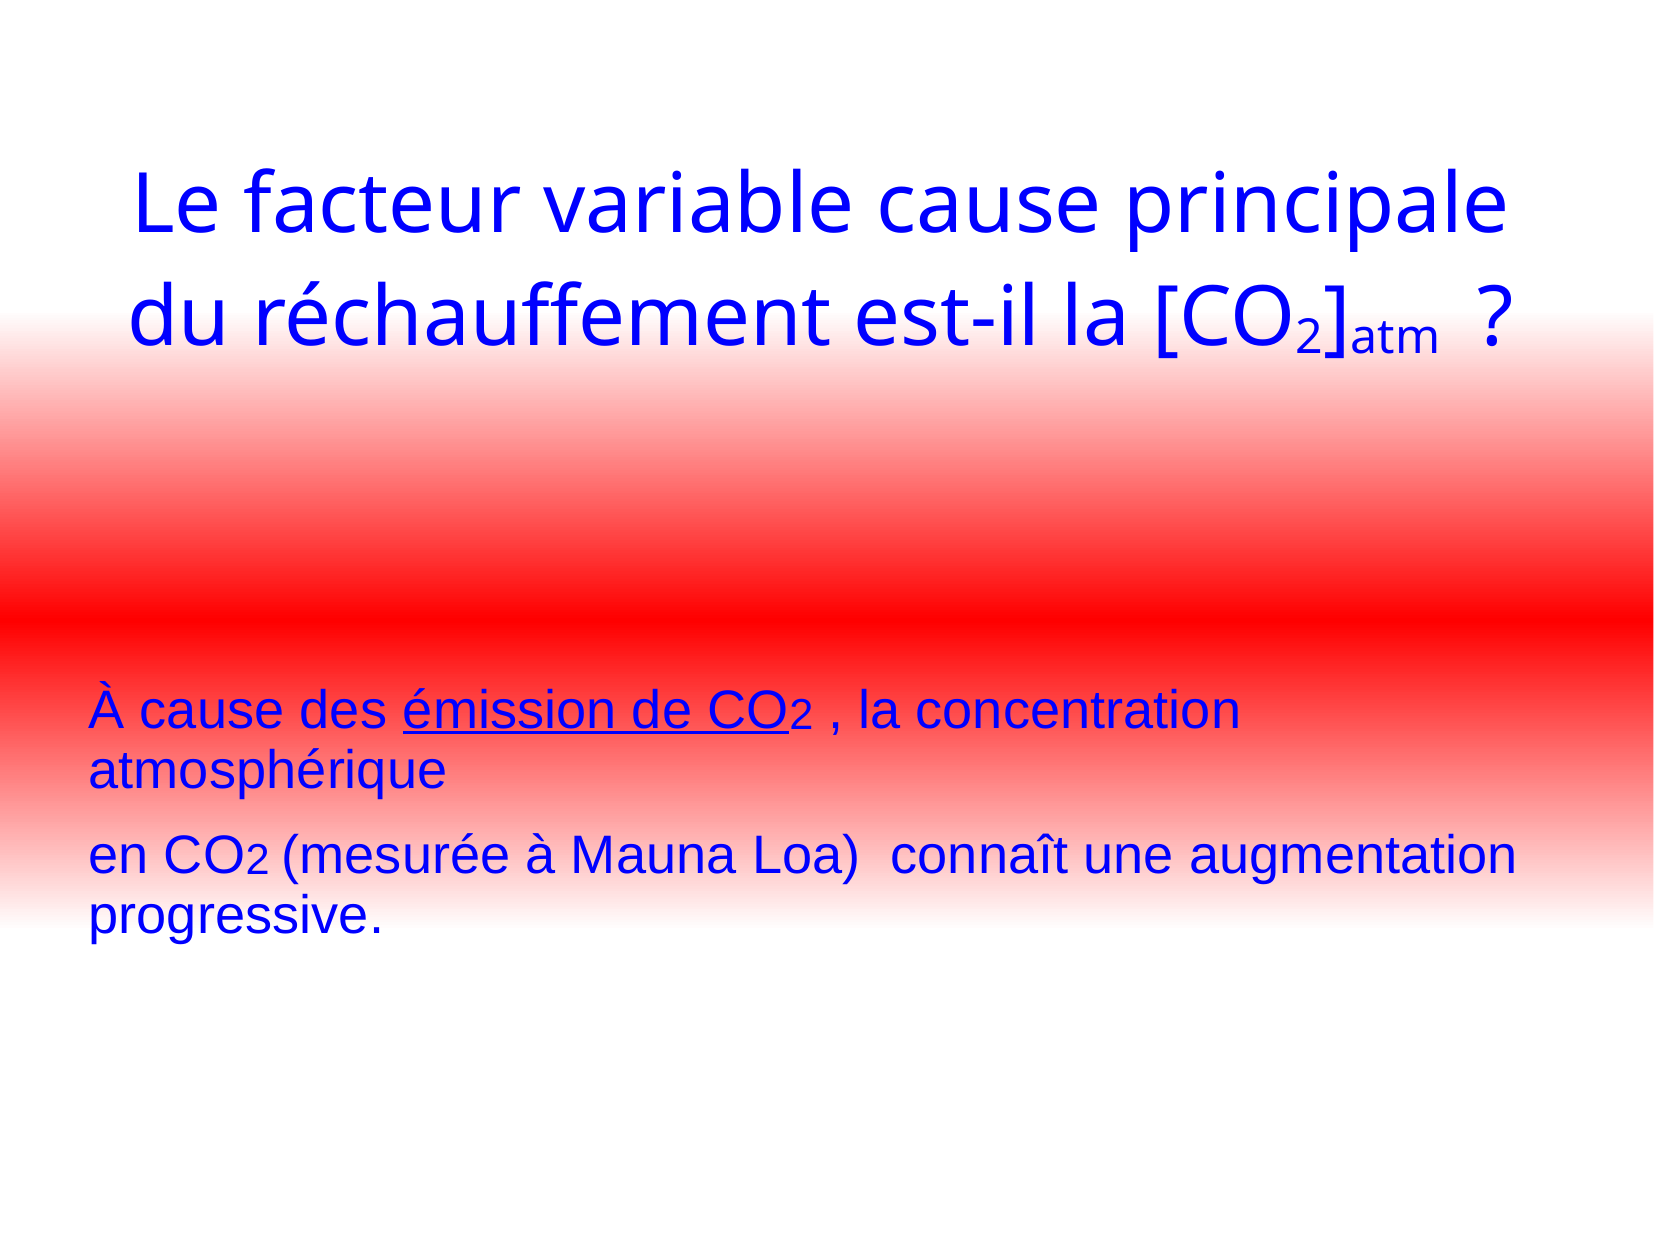

# Le facteur variable cause principale du réchauffement est-il la [CO2]atm ?
À cause des émission de CO2 , la concentration atmosphérique
en CO2 (mesurée à Mauna Loa) connaît une augmentation progressive.